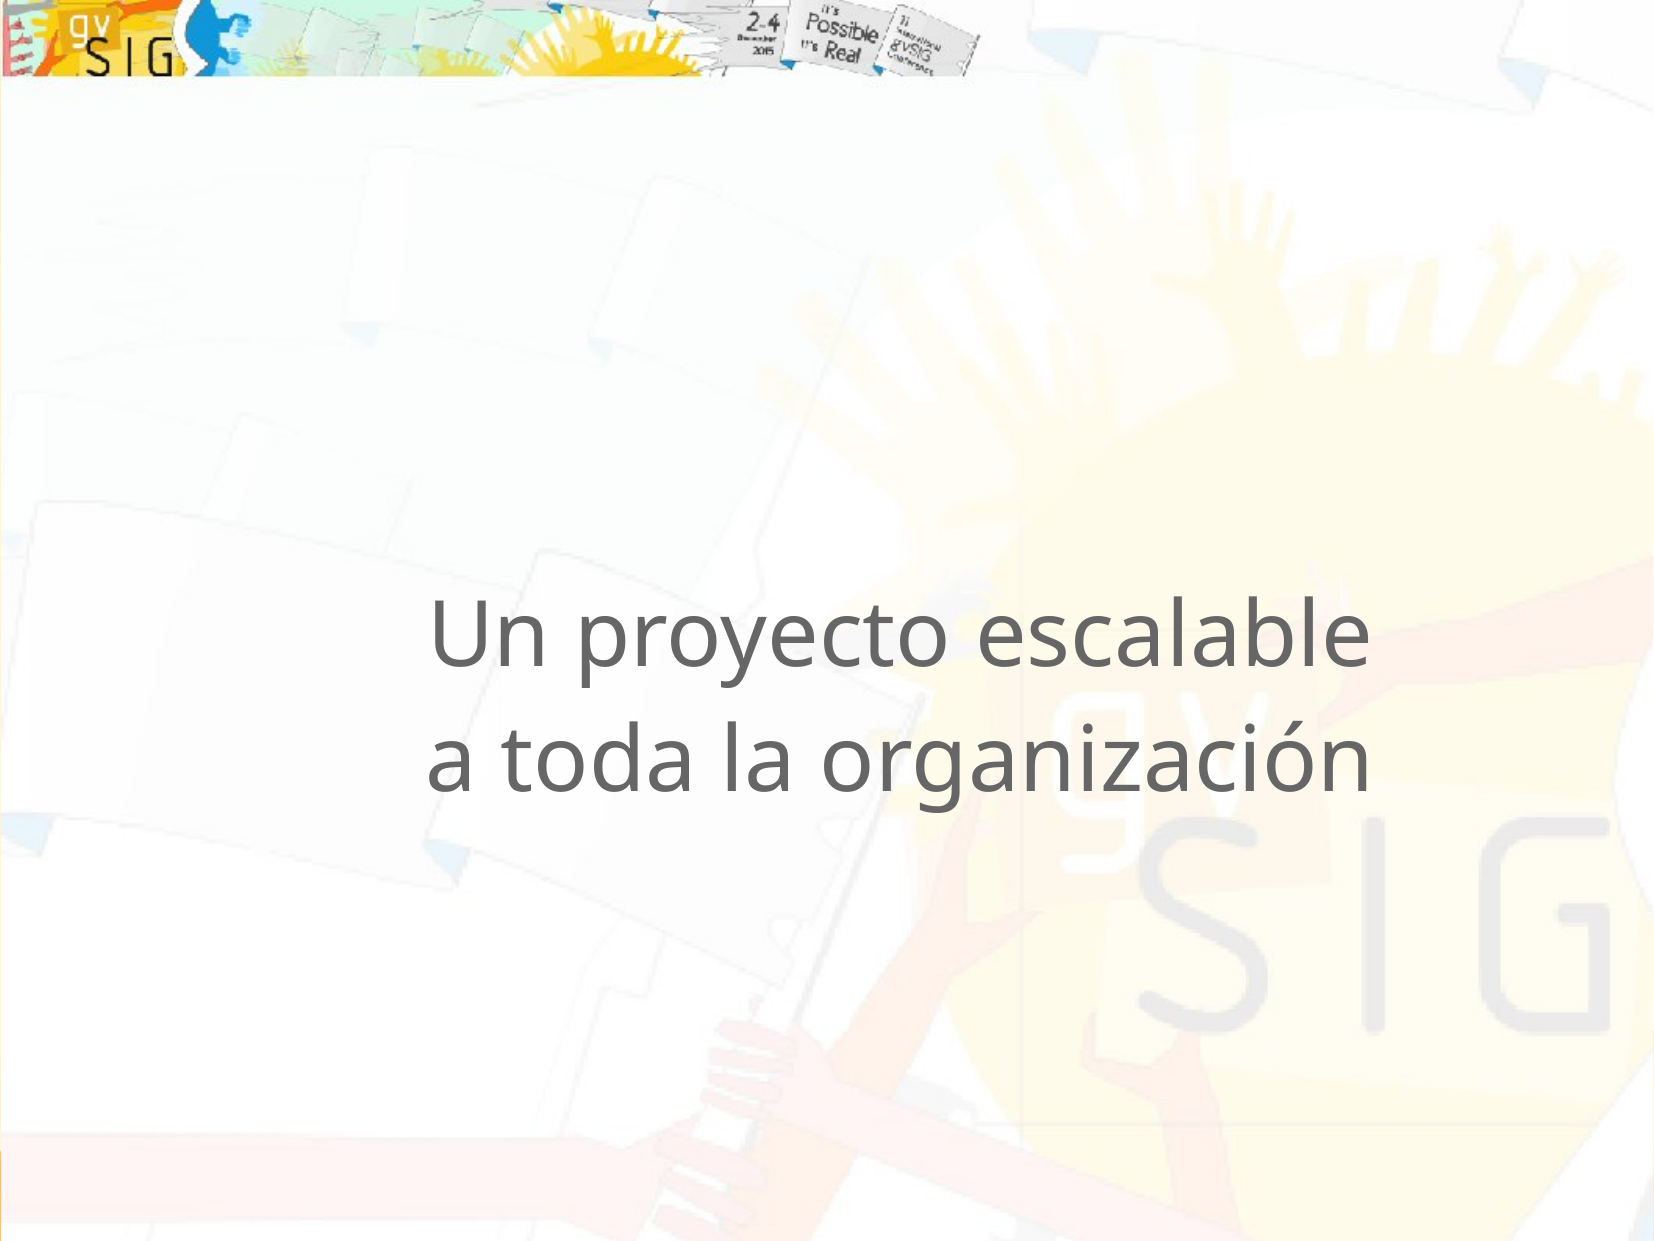

Un proyecto escalable a toda la organización